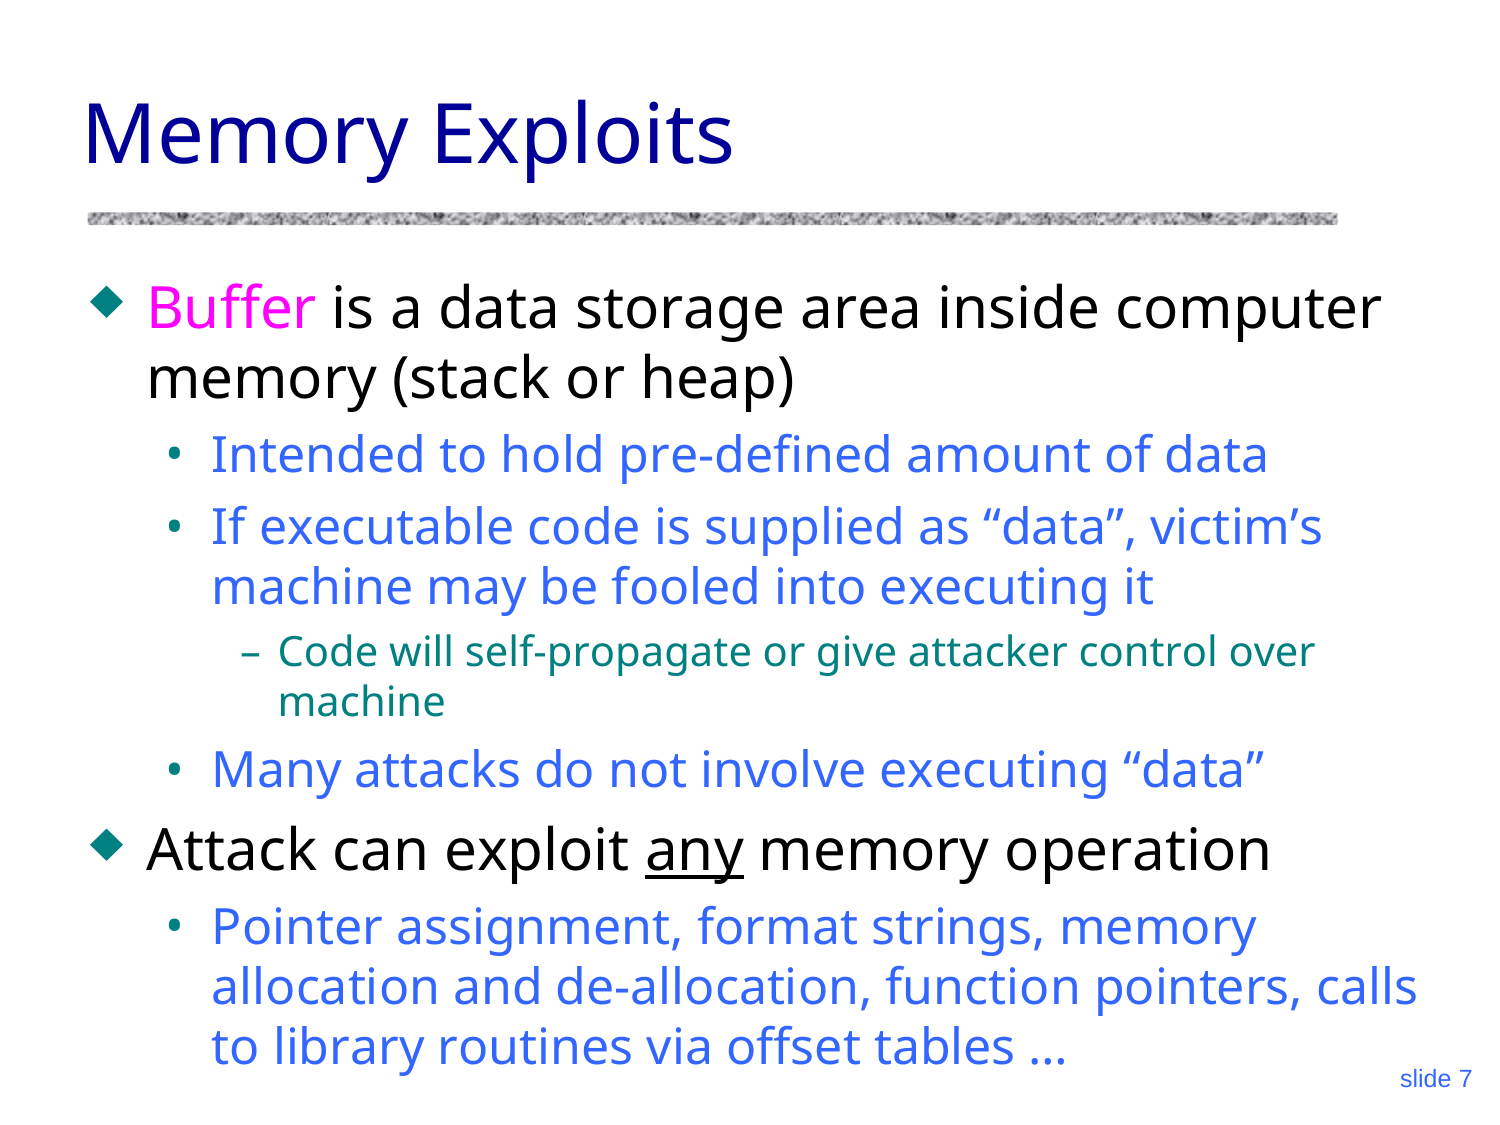

Memory Exploits
# Buffer is a data storage area inside computer memory (stack or heap)
Intended to hold pre-defined amount of data
If executable code is supplied as “data”, victim’s machine may be fooled into executing it
Code will self-propagate or give attacker control over machine
Many attacks do not involve executing “data”
Attack can exploit any memory operation
Pointer assignment, format strings, memory allocation and de-allocation, function pointers, calls to library routines via offset tables …
slide 6